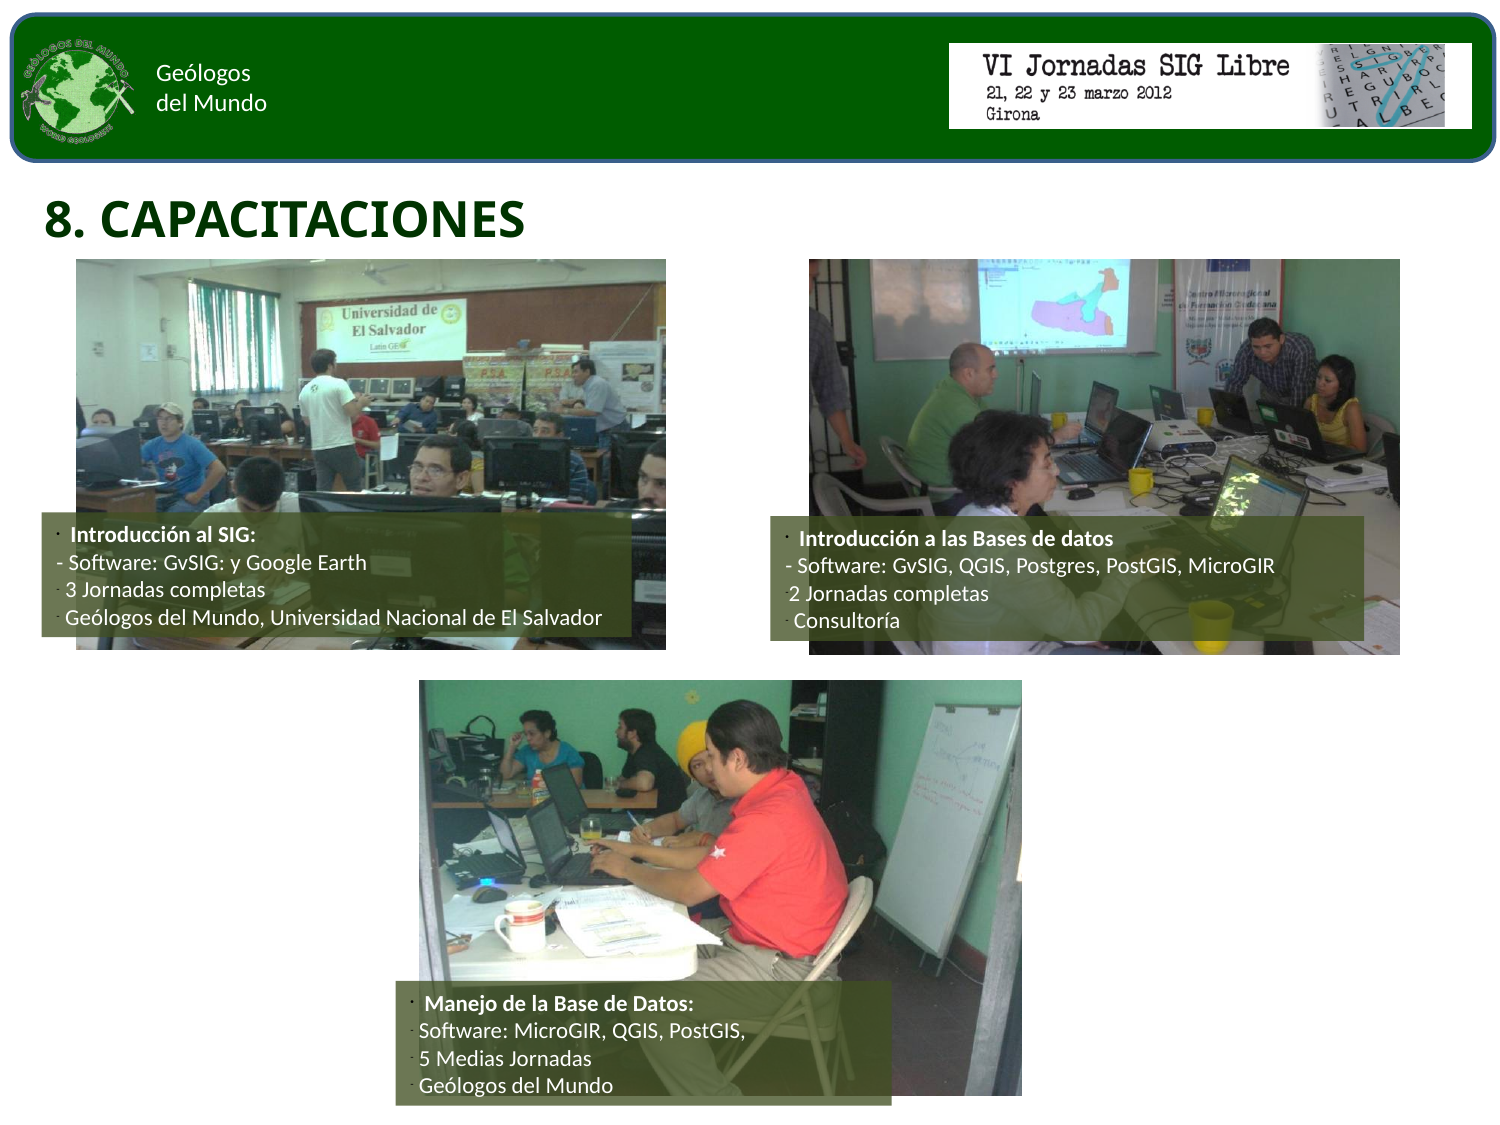

Geólogos
del Mundo
8. CAPACITACIONES
 Introducción al SIG:
- Software: GvSIG: y Google Earth
 3 Jornadas completas
 Geólogos del Mundo, Universidad Nacional de El Salvador
 Introducción a las Bases de datos
- Software: GvSIG, QGIS, Postgres, PostGIS, MicroGIR
2 Jornadas completas
 Consultoría
 Manejo de la Base de Datos:
 Software: MicroGIR, QGIS, PostGIS,
 5 Medias Jornadas
 Geólogos del Mundo